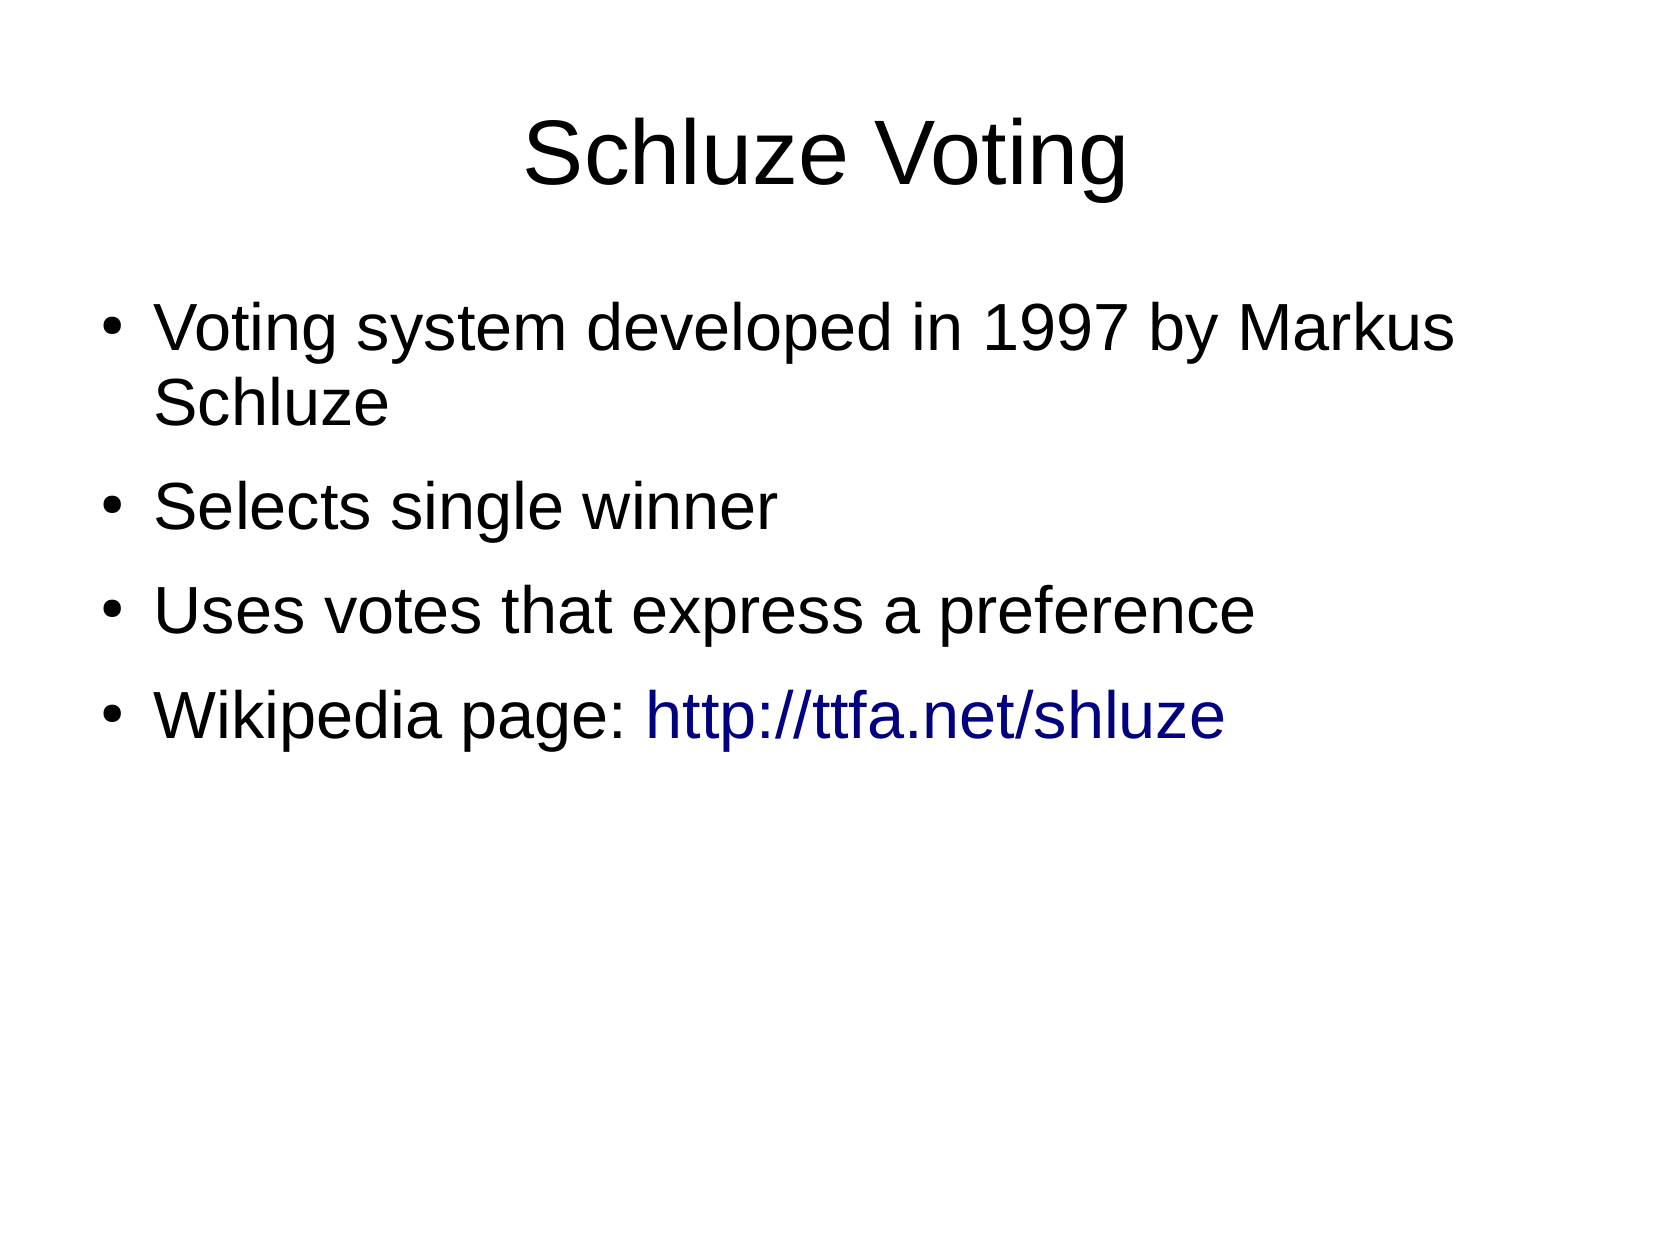

# Schluze Voting
Voting system developed in 1997 by Markus Schluze
Selects single winner
Uses votes that express a preference
Wikipedia page: http://ttfa.net/shluze